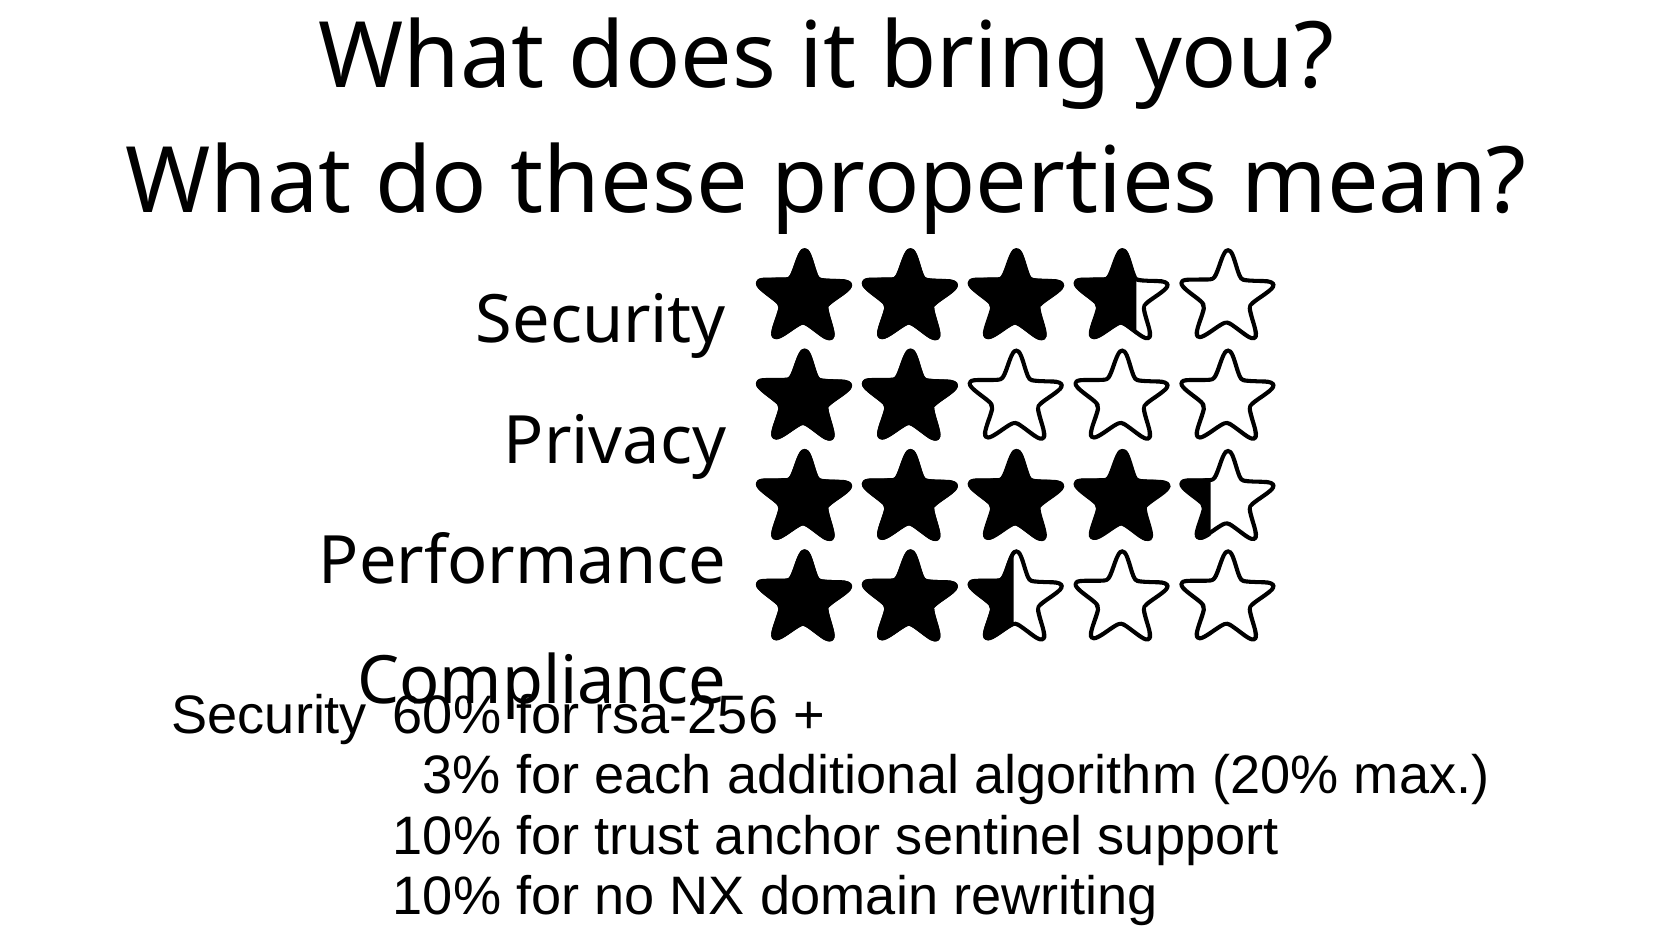

# What does it bring you? What do these properties mean?
Security
Privacy
Performance
Compliance
Security	60% for rsa-256 +
			 3% for each additional algorithm (20% max.)
			10% for trust anchor sentinel support
			10% for no NX domain rewriting